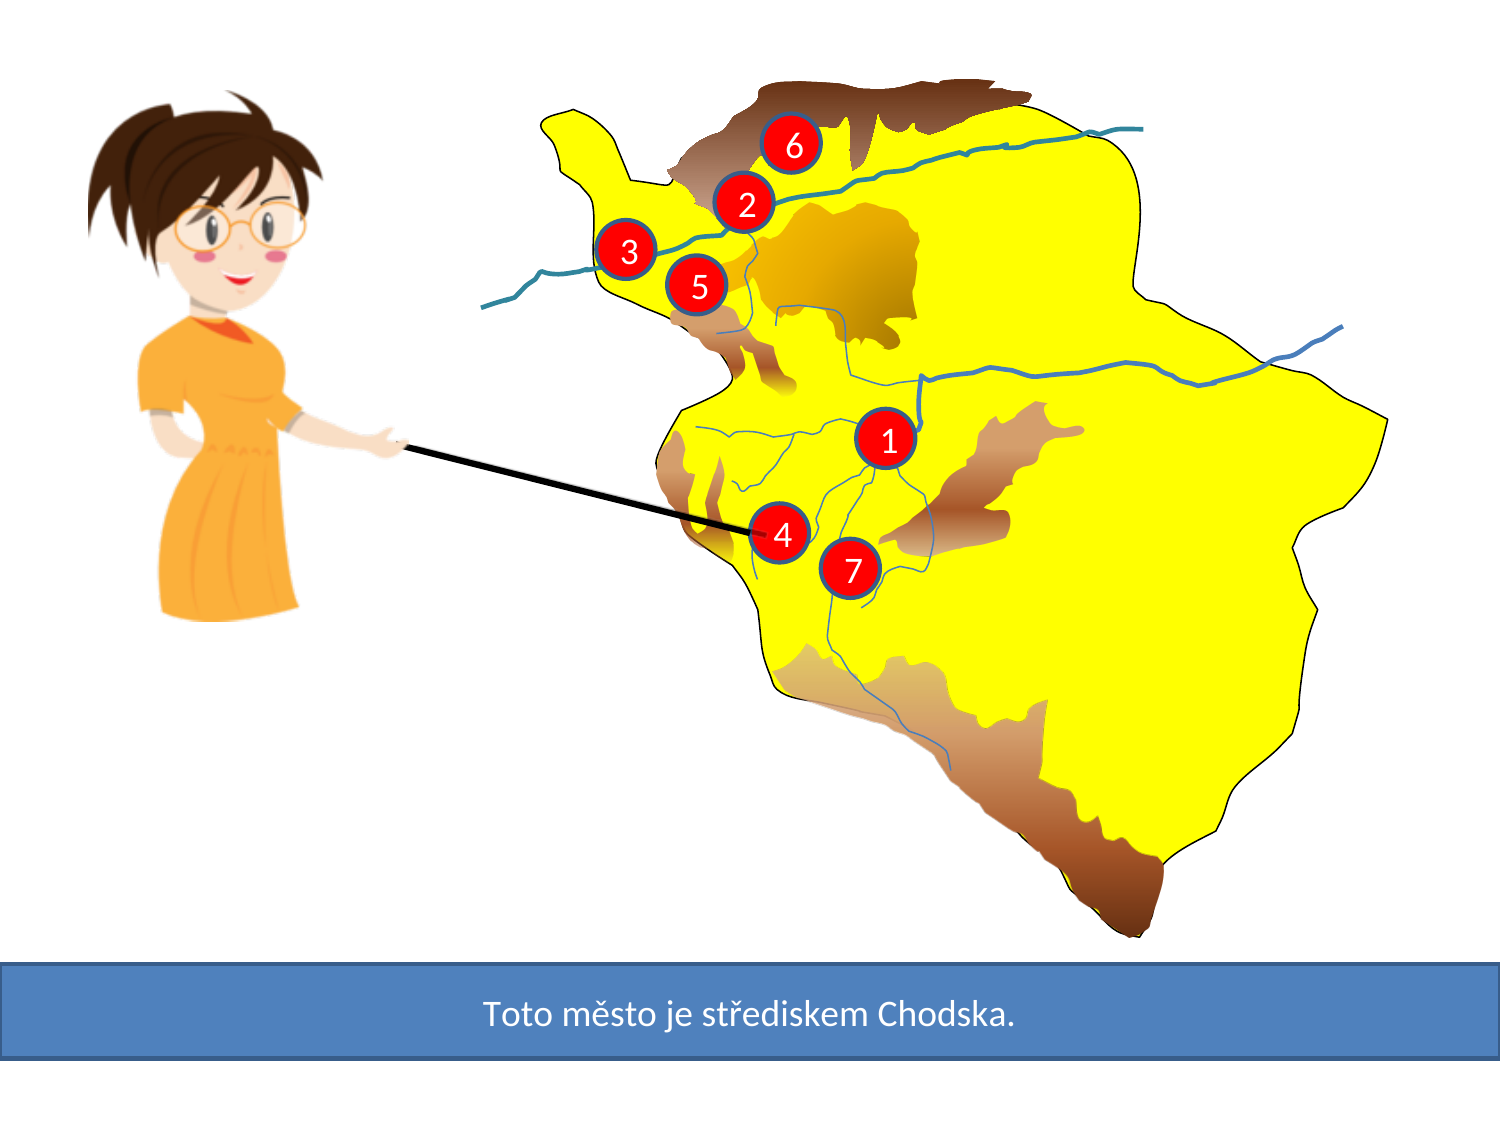

6
2
3
5
1
4
7
Toto město je střediskem Chodska.